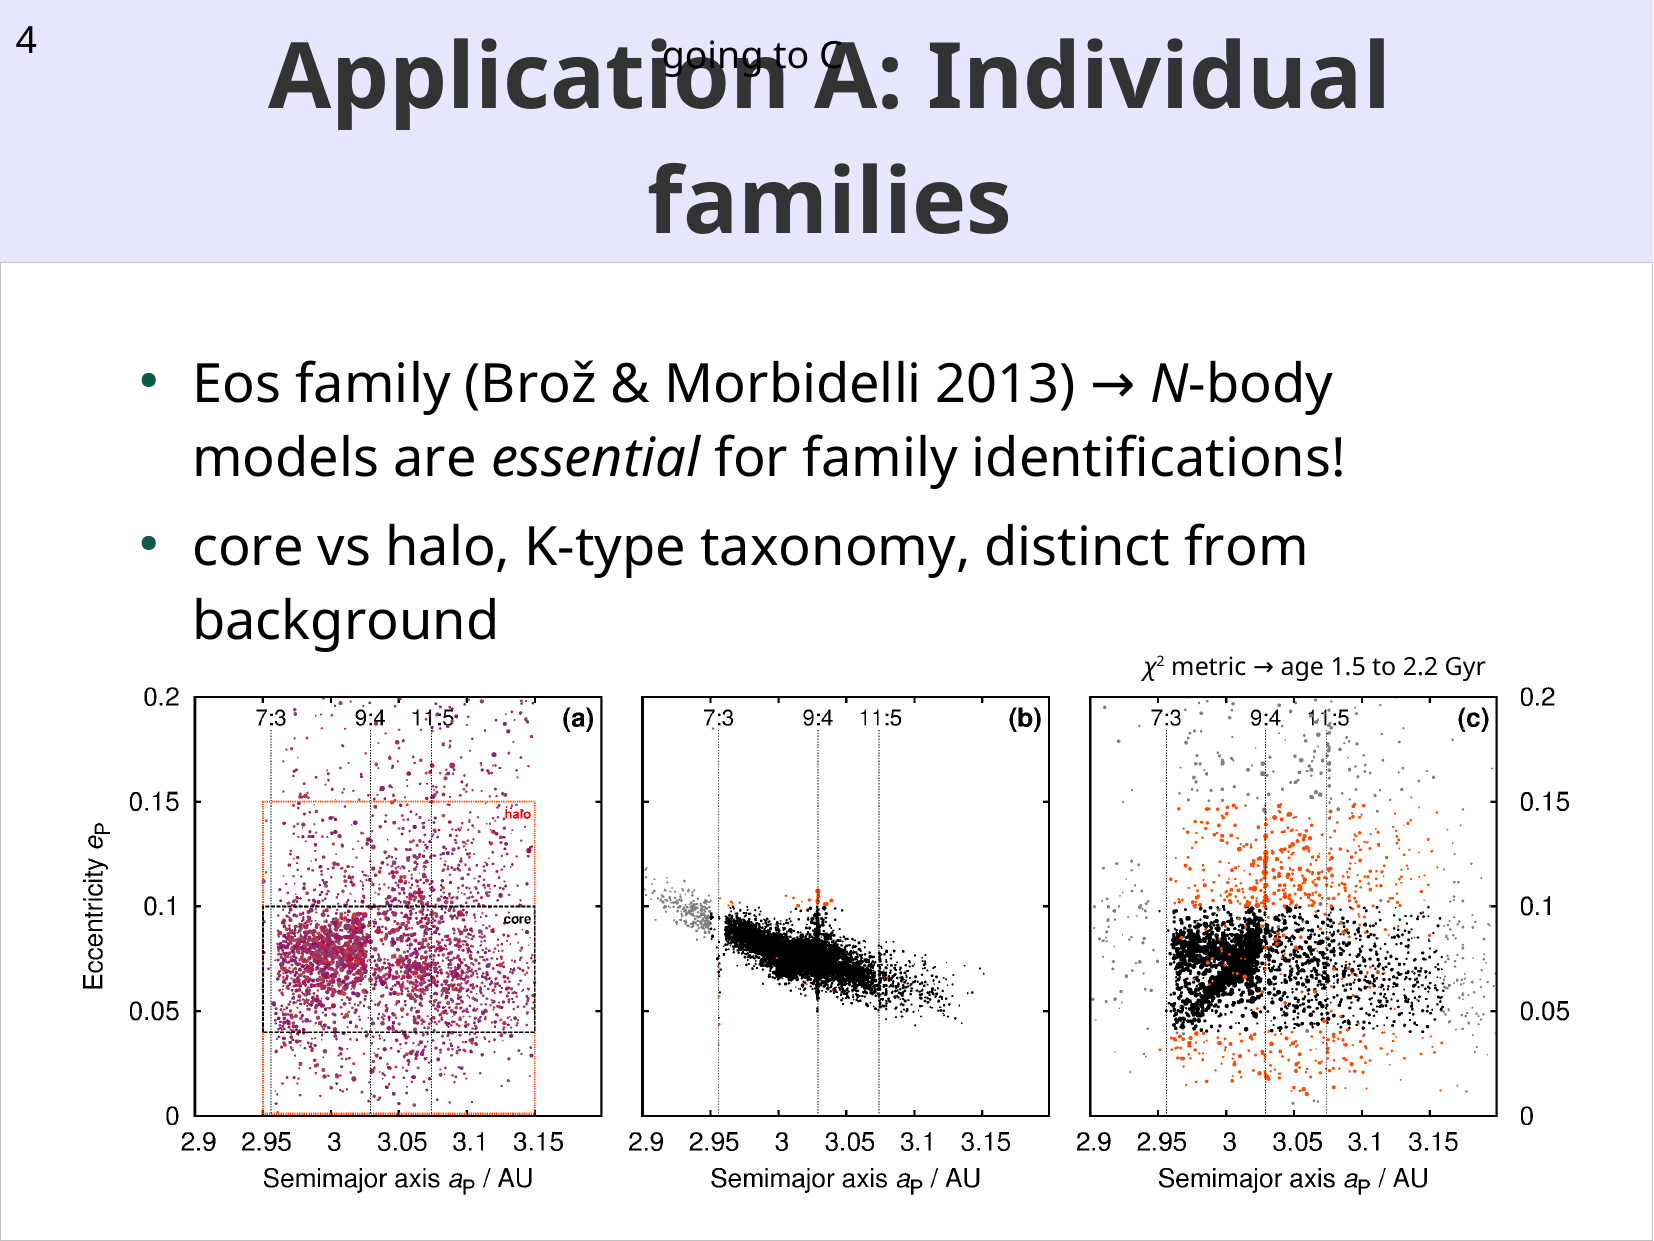

4
# Application A: Individual families
going to C
Eos family (Brož & Morbidelli 2013) → N-body models are essential for family identifications!
core vs halo, K-type taxonomy, distinct from background
Yarkovsky drift da/dt vs scattering in e, i by resonances
χ2 metric → age 1.5 to 2.2 Gyr